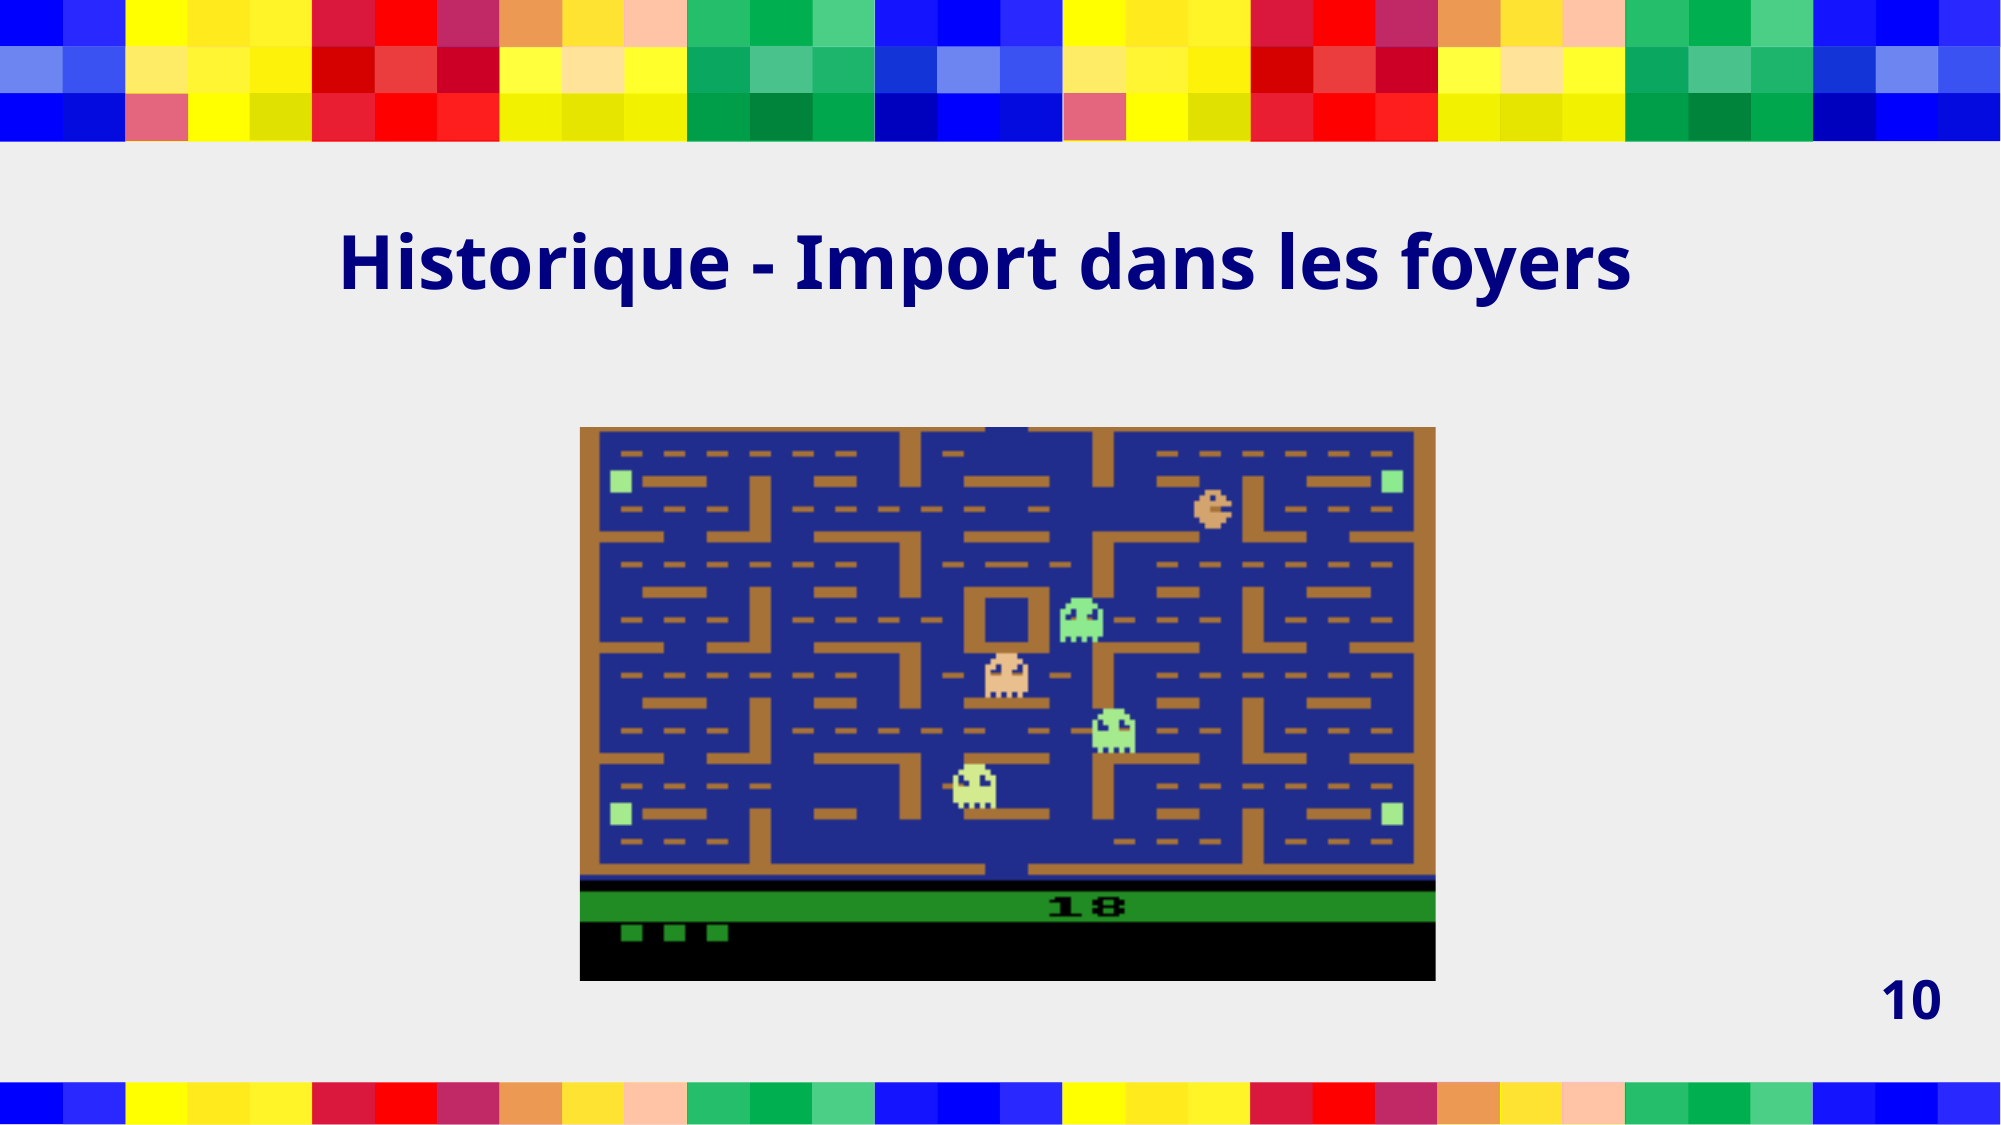

Historique - Import dans les foyers
# - Pacman (1982)
10